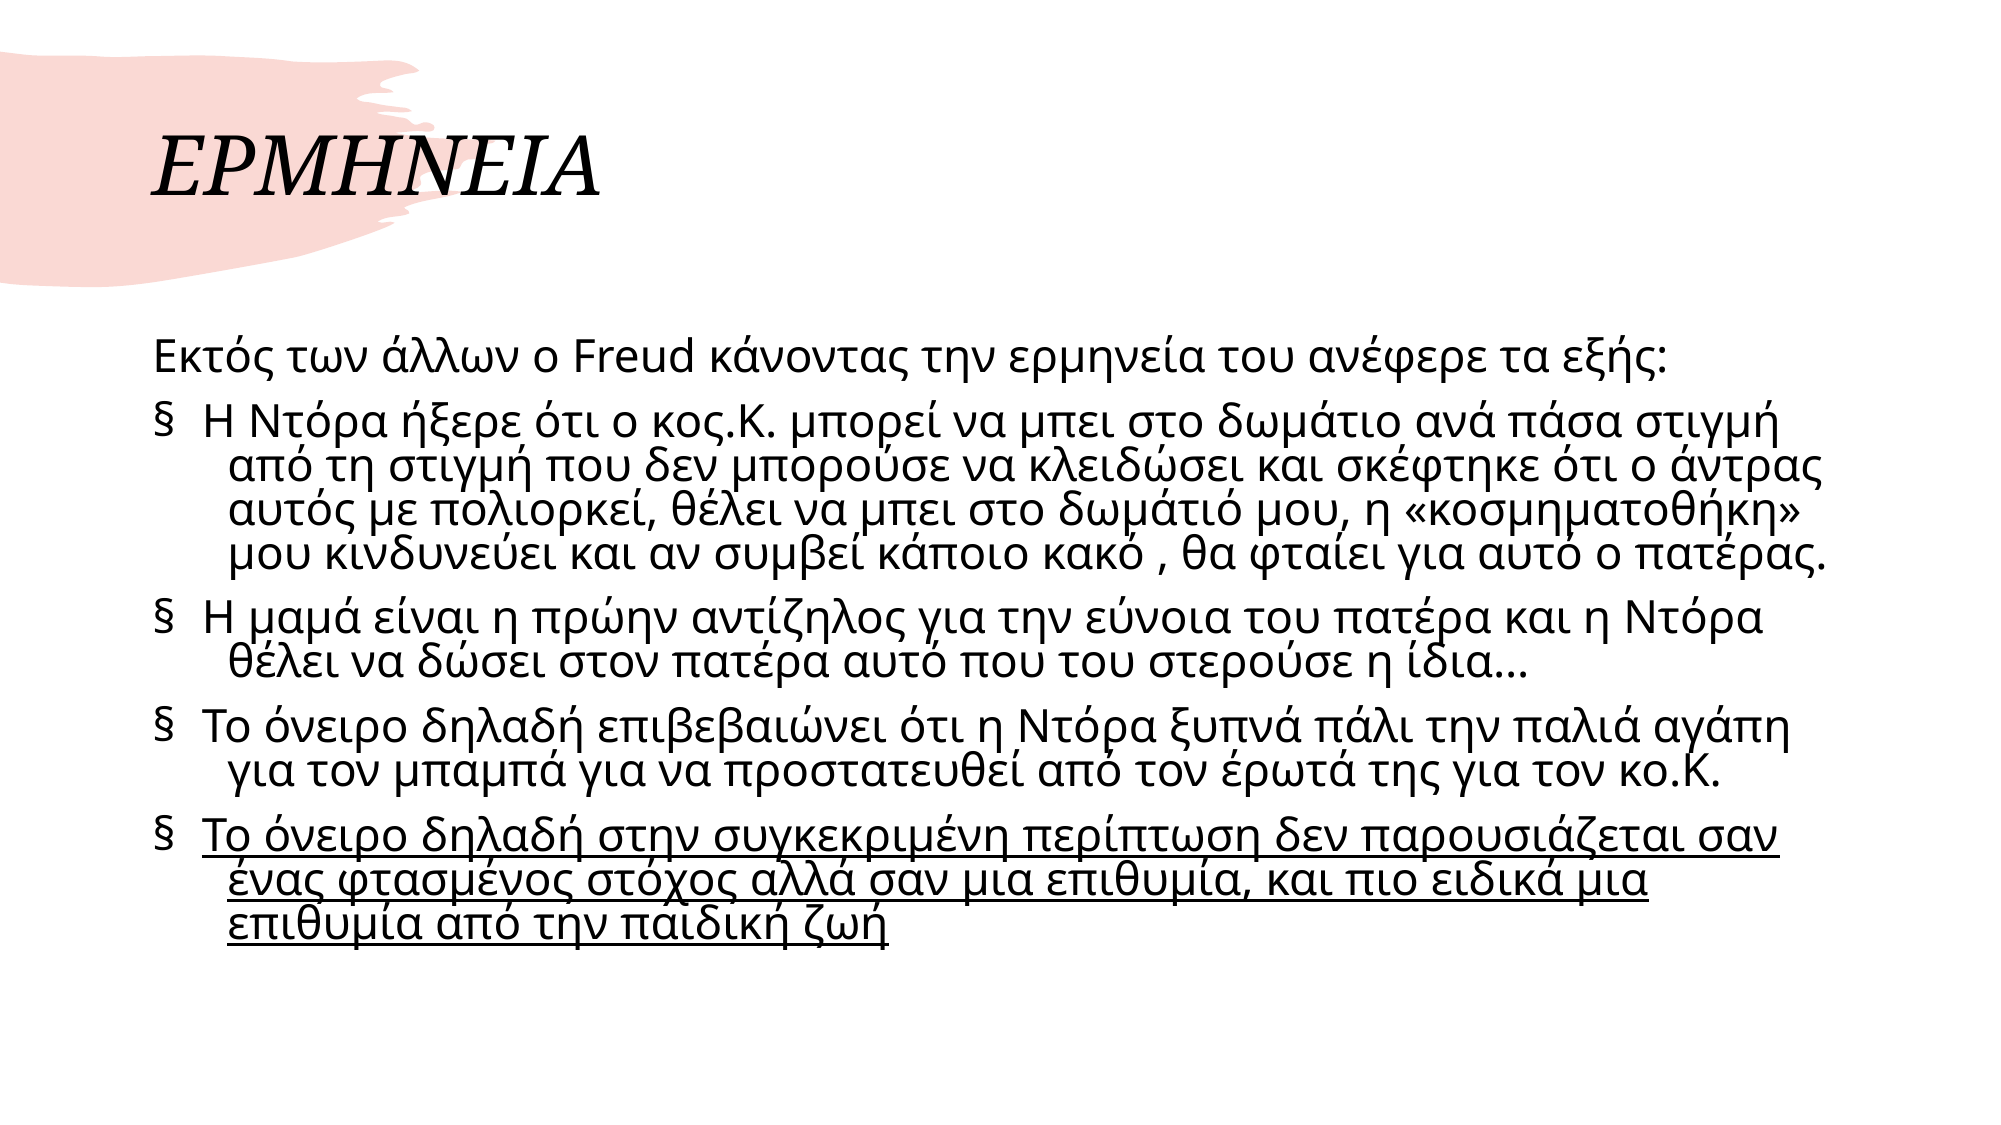

# ΕΡΜΗΝΕΙΑ
Εκτός των άλλων ο Freud κάνοντας την ερμηνεία του ανέφερε τα εξής:
 Η Ντόρα ήξερε ότι ο κος.Κ. µπορεί να µπει στο δωμάτιο ανά πάσα στιγμή από τη στιγμή που δεν µπορούσε να κλειδώσει και σκέφτηκε ότι ο άντρας αυτός µε πολιορκεί, θέλει να µπει στο δωμάτιό µου, η «κοσμηματοθήκη» µου κινδυνεύει και αν συμβεί κάποιο κακό , θα φταίει για αυτό ο πατέρας.
 Η µαµά είναι η πρώην αντίζηλος για την εύνοια του πατέρα και η Ντόρα θέλει να δώσει στον πατέρα αυτό που του στερούσε η ίδια…
 Το όνειρο δηλαδή επιβεβαιώνει ότι η Ντόρα ξυπνά πάλι την παλιά αγάπη για τον µπαµπά για να προστατευθεί από τον έρωτά της για τον κο.Κ.
 Το όνειρο δηλαδή στην συγκεκριµένη περίπτωση δεν παρουσιάζεται σαν ένας φτασµένος στόχος αλλά σαν µια επιθυµία, και πιο ειδικά µια επιθυµία από την παιδική ζωή